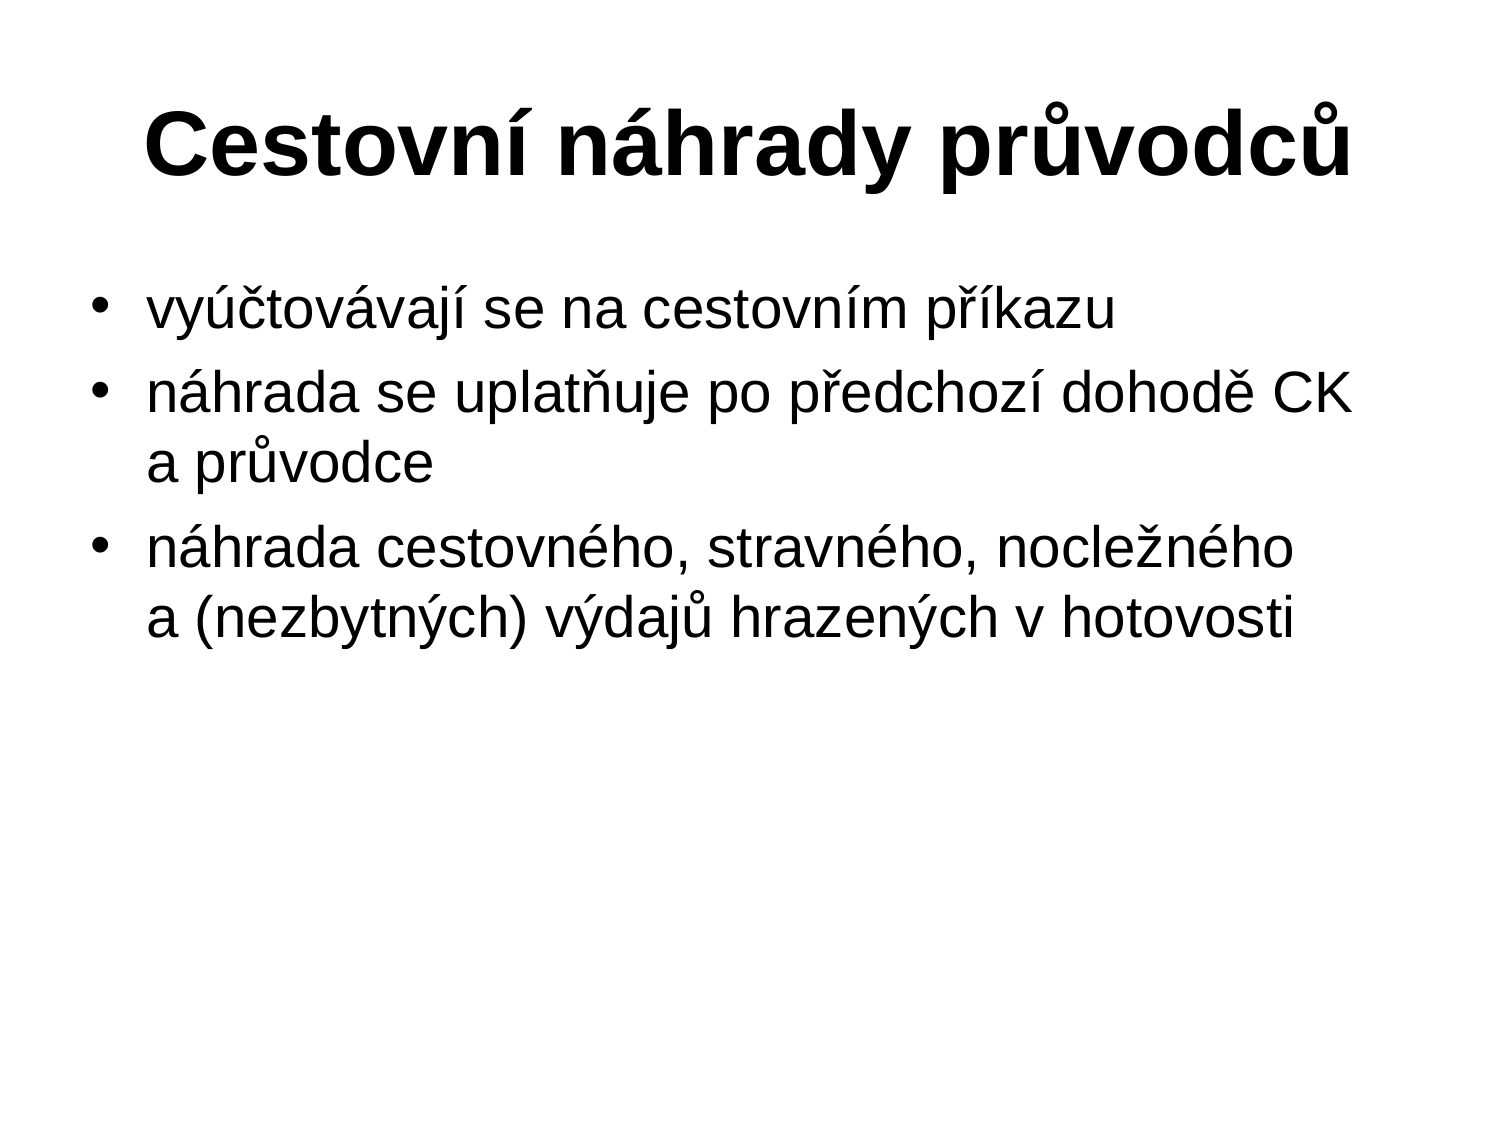

# Cestovní náhrady průvodců
vyúčtovávají se na cestovním příkazu
náhrada se uplatňuje po předchozí dohodě CK
a průvodce
náhrada cestovného, stravného, nocležného
a (nezbytných) výdajů hrazených v hotovosti